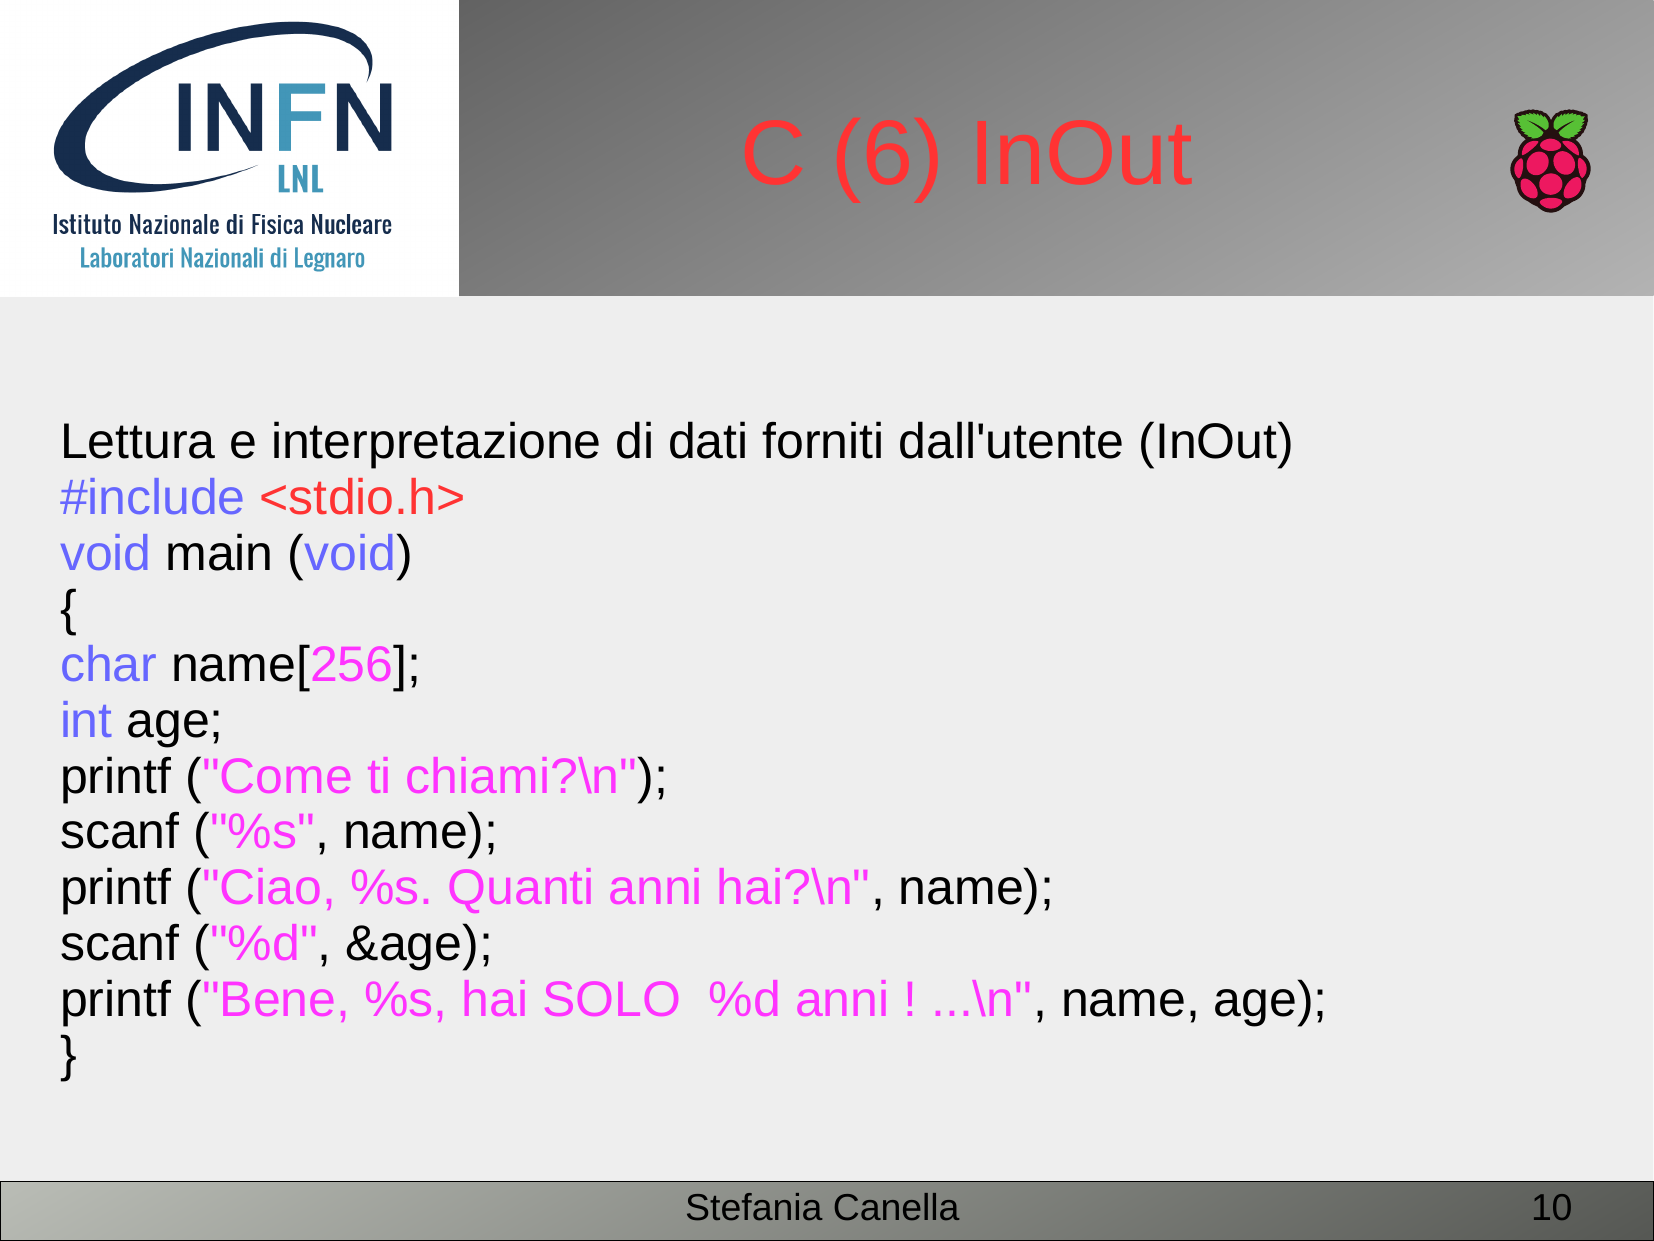

# C (6) InOut
Lettura e interpretazione di dati forniti dall'utente (InOut)
#include <stdio.h>
void main (void)
{
char name[256];
int age;
printf ("Come ti chiami?\n");
scanf ("%s", name);
printf ("Ciao, %s. Quanti anni hai?\n", name);
scanf ("%d", &age);
printf ("Bene, %s, hai SOLO %d anni ! ...\n", name, age);
}
Stefania Canella